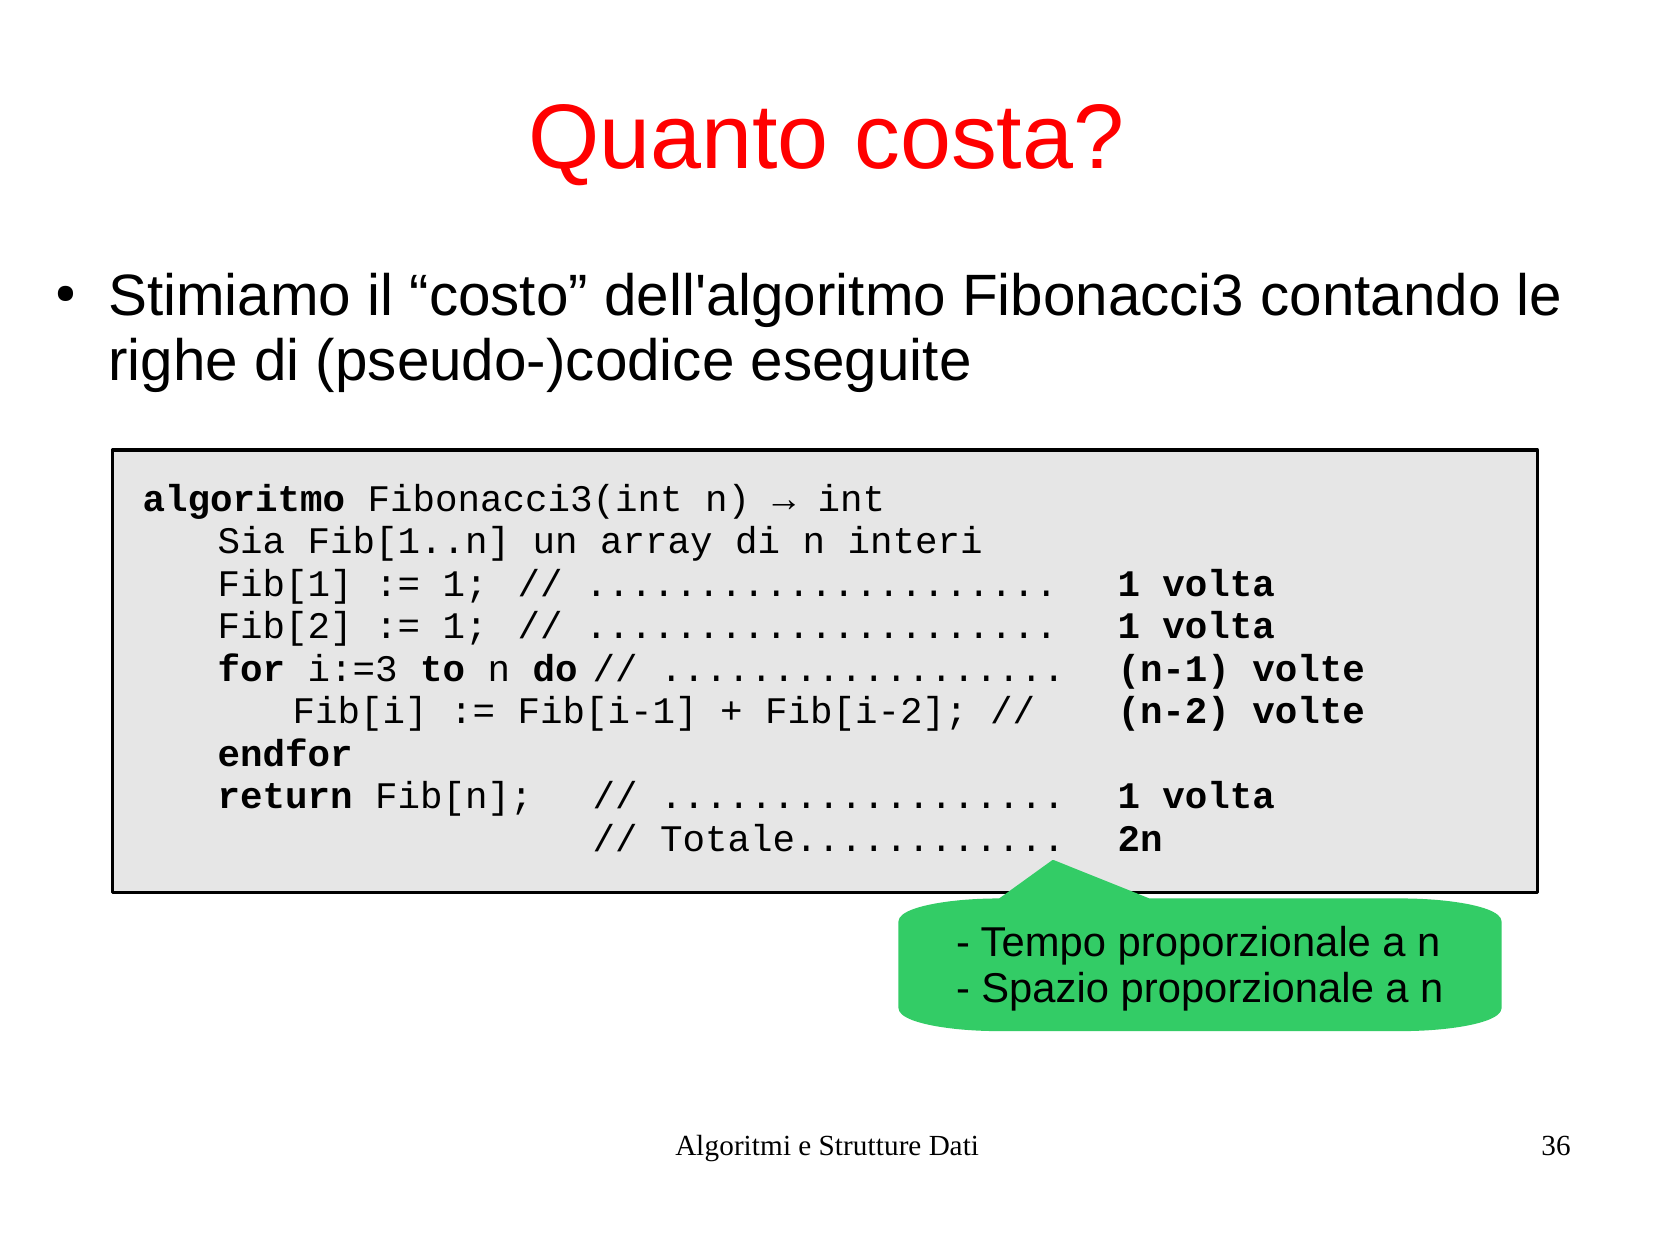

# Quanto costa?
Stimiamo il “costo” dell'algoritmo Fibonacci3 contando le righe di (pseudo-)codice eseguite
algoritmo Fibonacci3(int n) → int
	Sia Fib[1..n] un array di n interi
	Fib[1] := 1;	// .....................	1 volta
	Fib[2] := 1;	// .....................	1 volta
	for i:=3 to n do	// ..................	(n-1) volte
		Fib[i] := Fib[i-1] + Fib[i-2]; // 	(n-2) volte
	endfor
	return Fib[n]; 	// ..................	1 volta
						// Totale............	2n
- Tempo proporzionale a n
- Spazio proporzionale a n
Algoritmi e Strutture Dati
36